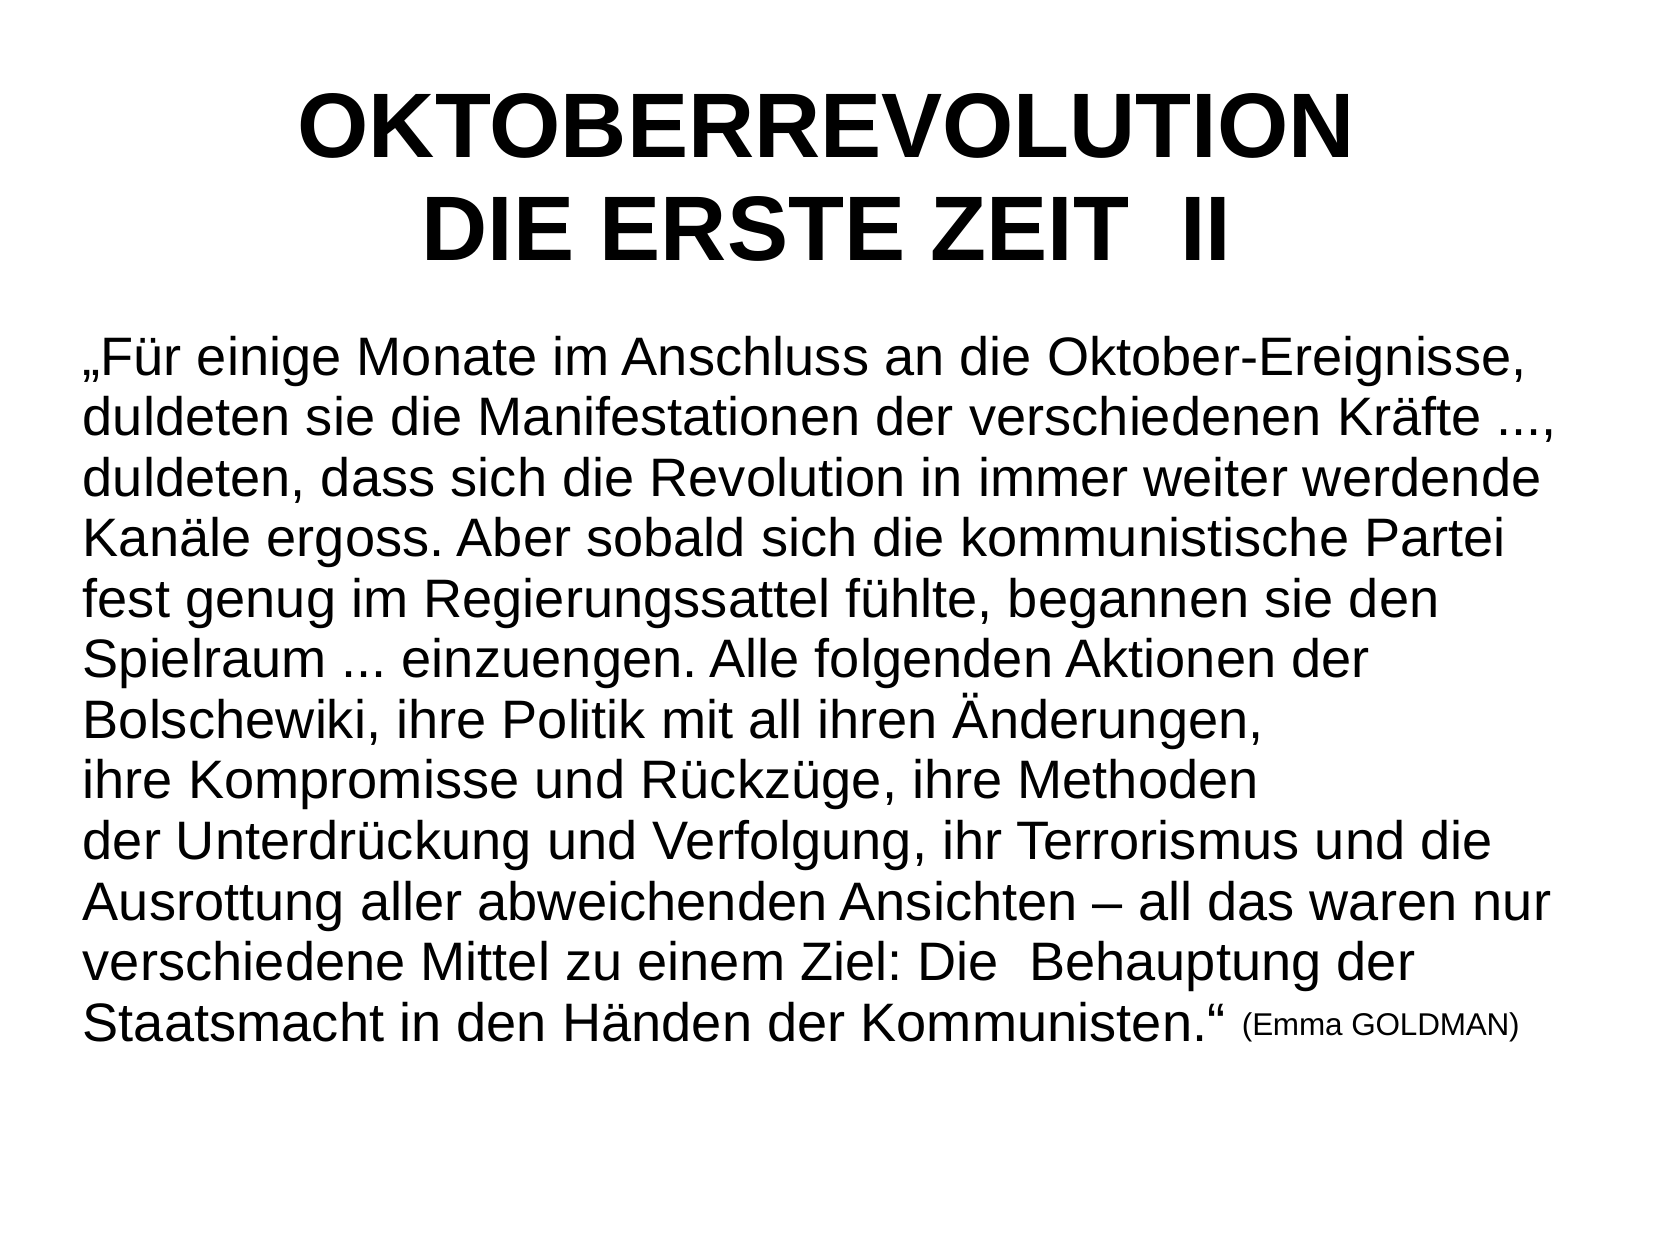

# OKTOBERREVOLUTION DIE ERSTE ZEIT II
„Für einige Monate im Anschluss an die Oktober-Ereignisse, duldeten sie die Manifestationen der verschiedenen Kräfte ..., duldeten, dass sich die Revolution in immer weiter werdende Kanäle ergoss. Aber sobald sich die kommunistische Partei fest genug im Regierungssattel fühlte, begannen sie den Spielraum ... einzuengen. Alle folgenden Aktionen der Bolschewiki, ihre Politik mit all ihren Änderungen, ihre Kompromisse und Rückzüge, ihre Methoden der Unterdrückung und Verfolgung, ihr Terrorismus und die Ausrottung aller abweichenden Ansichten – all das waren nur verschiedene Mittel zu einem Ziel: Die Behauptung der Staatsmacht in den Händen der Kommunisten.“ (Emma GOLDMAN)